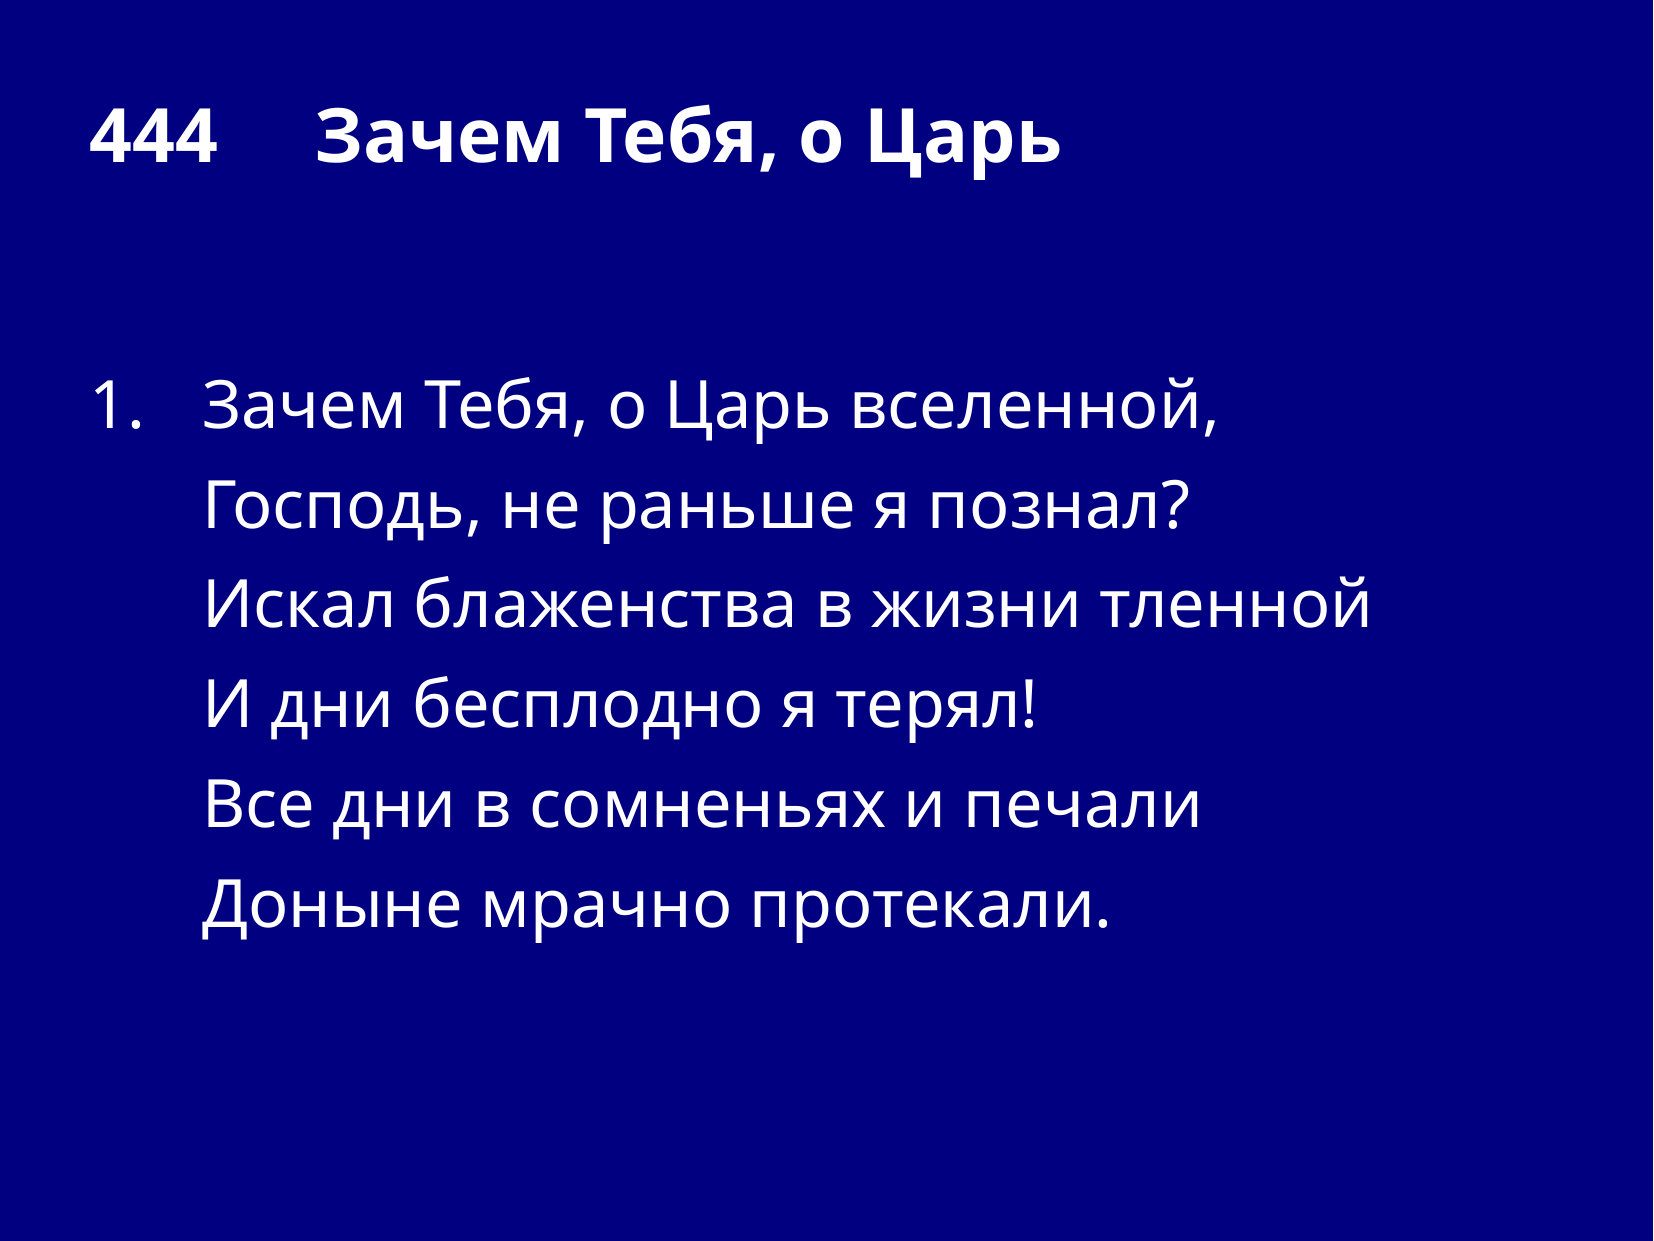

444	Зачем Тебя, о Царь
1.	Зачем Тебя, о Царь вселенной,
	Господь, не раньше я познал?
	Искал блаженства в жизни тленной
	И дни бесплодно я терял!
	Все дни в сомненьях и печали
	Доныне мрачно протекали.